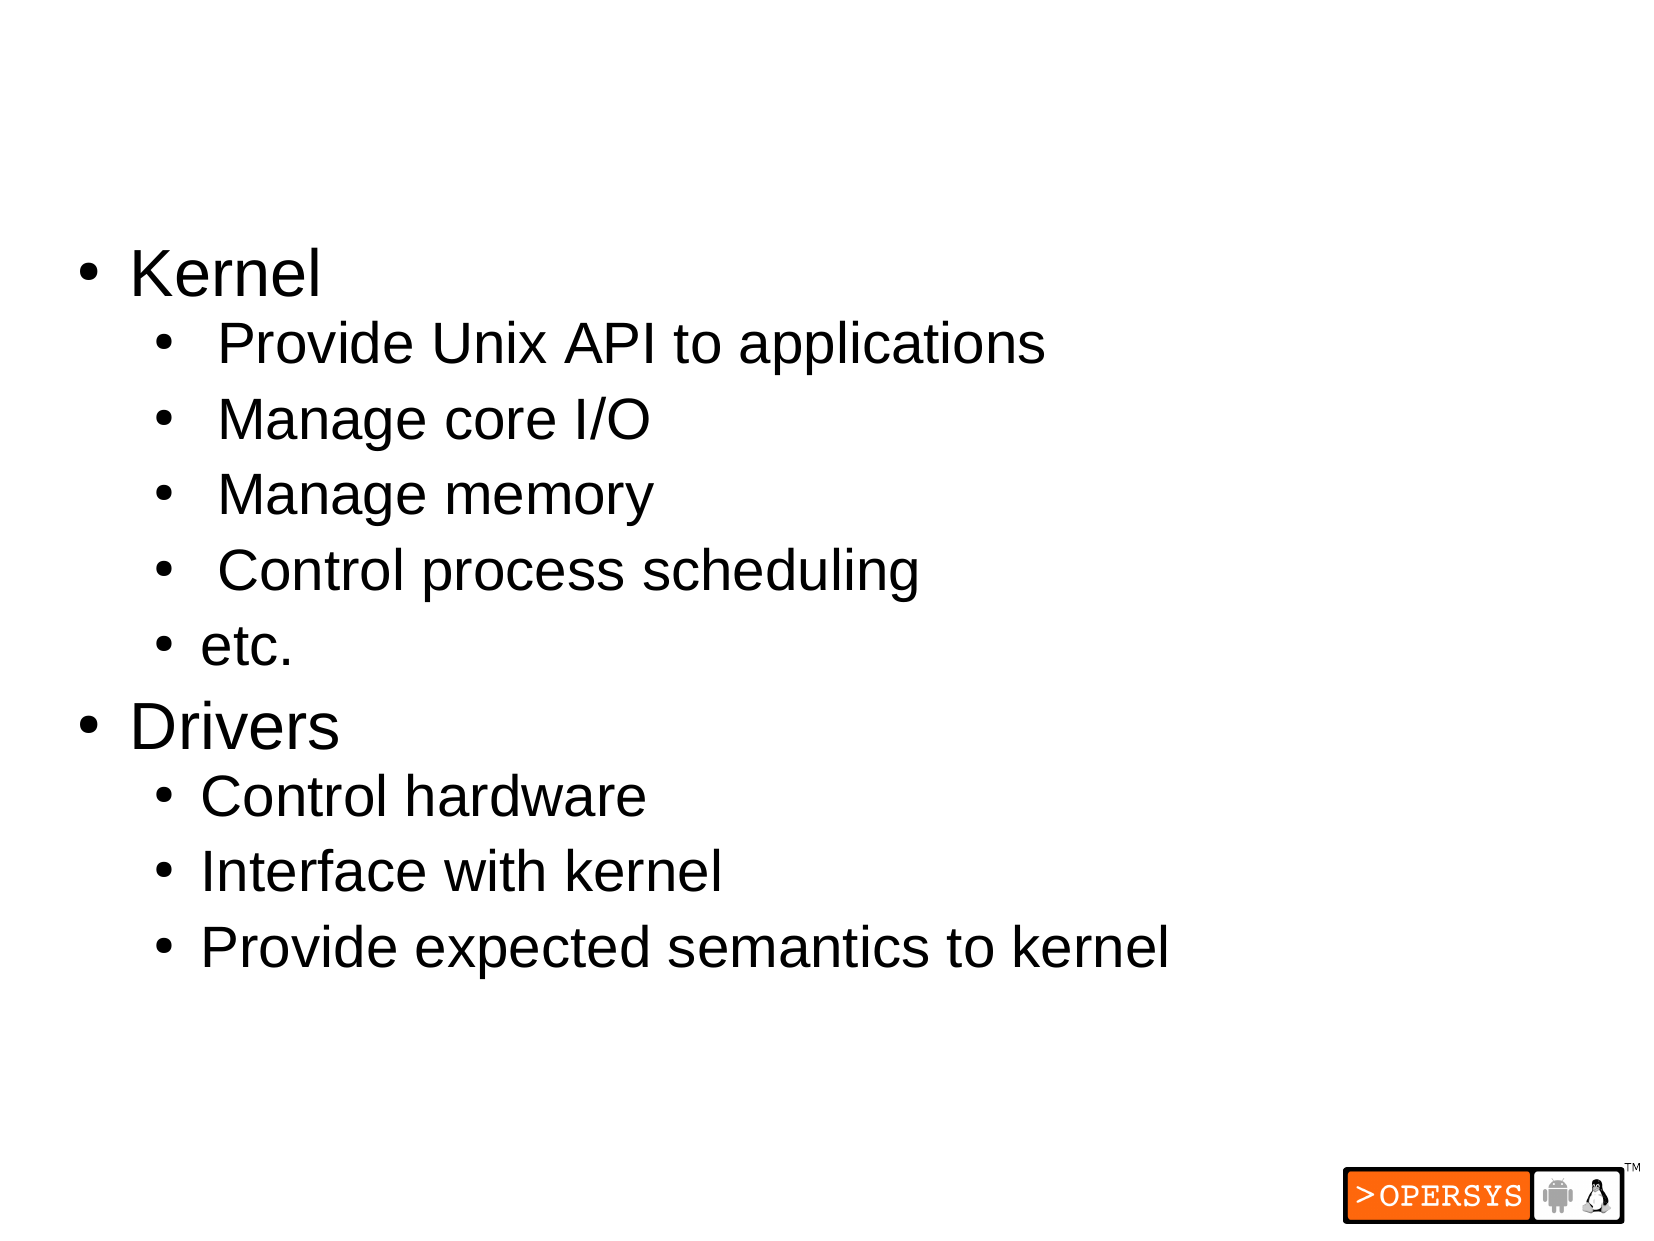

# Kernel
 Provide Unix API to applications
 Manage core I/O
 Manage memory
 Control process scheduling
etc.
Drivers
Control hardware
Interface with kernel
Provide expected semantics to kernel